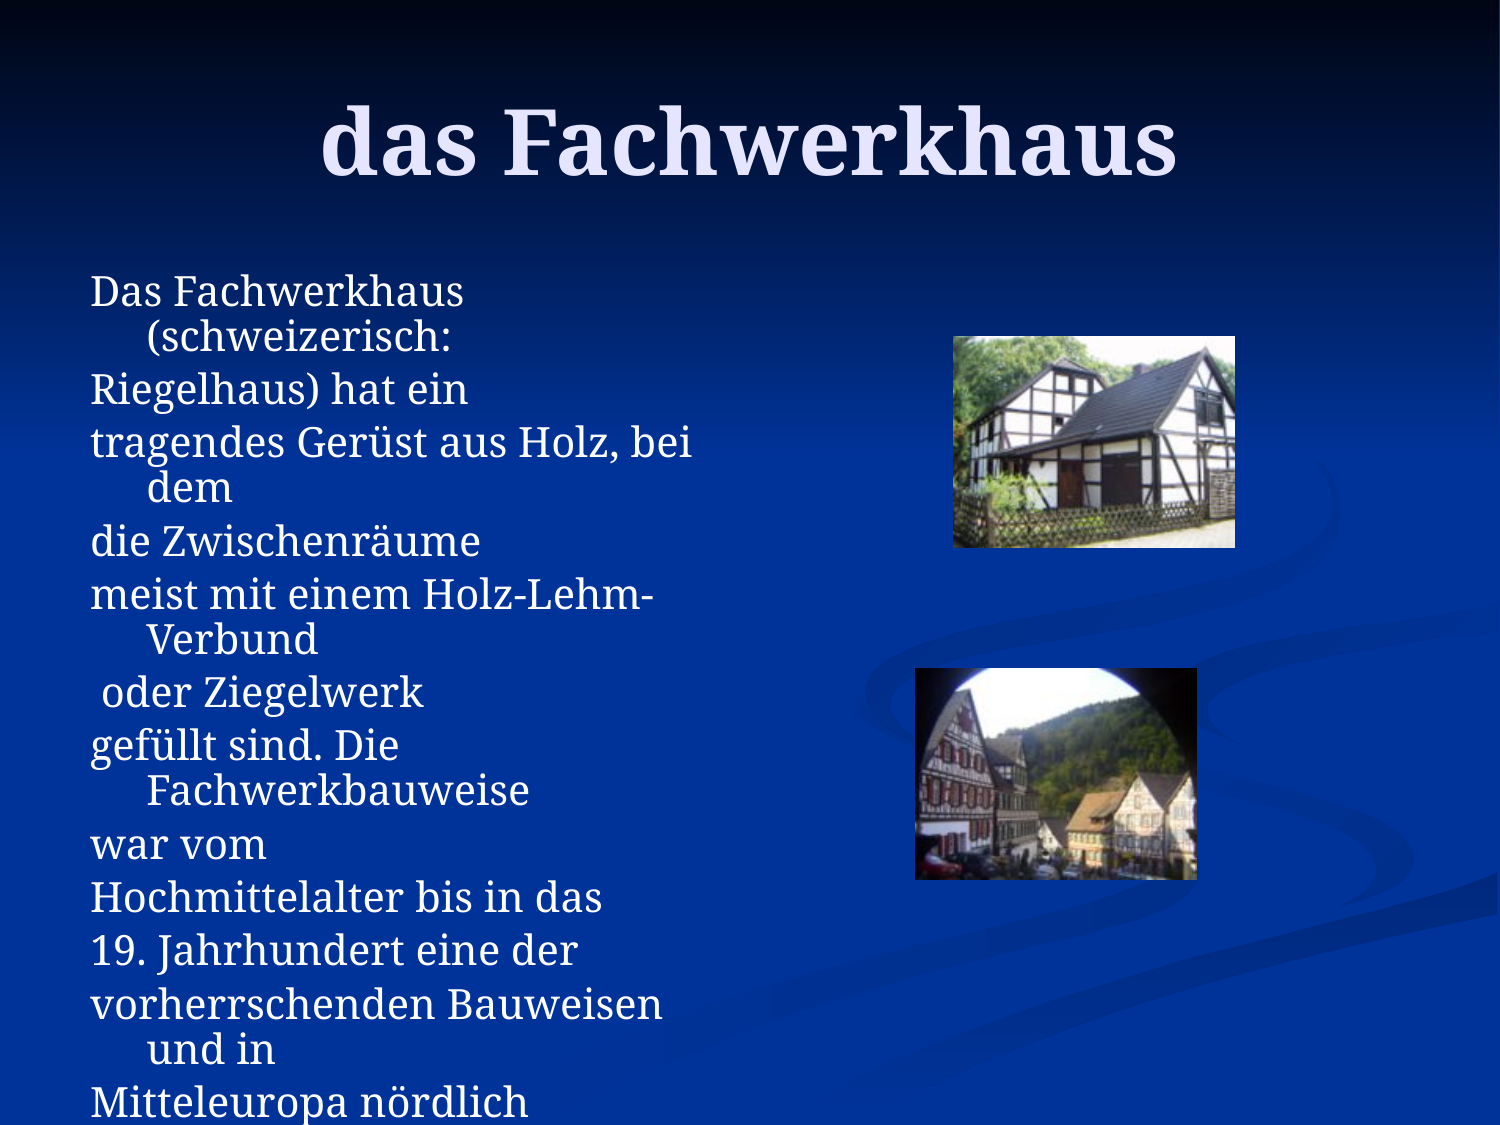

# das Fachwerkhaus
Das Fachwerkhaus (schweizerisch:
Riegelhaus) hat ein
tragendes Gerüst aus Holz, bei dem
die Zwischenräume
meist mit einem Holz-Lehm-Verbund
 oder Ziegelwerk
gefüllt sind. Die Fachwerkbauweise
war vom
Hochmittelalter bis in das
19. Jahrhundert eine der
vorherrschenden Bauweisen und in
Mitteleuropa nördlich
der Alpen bis nach England verbreitet.